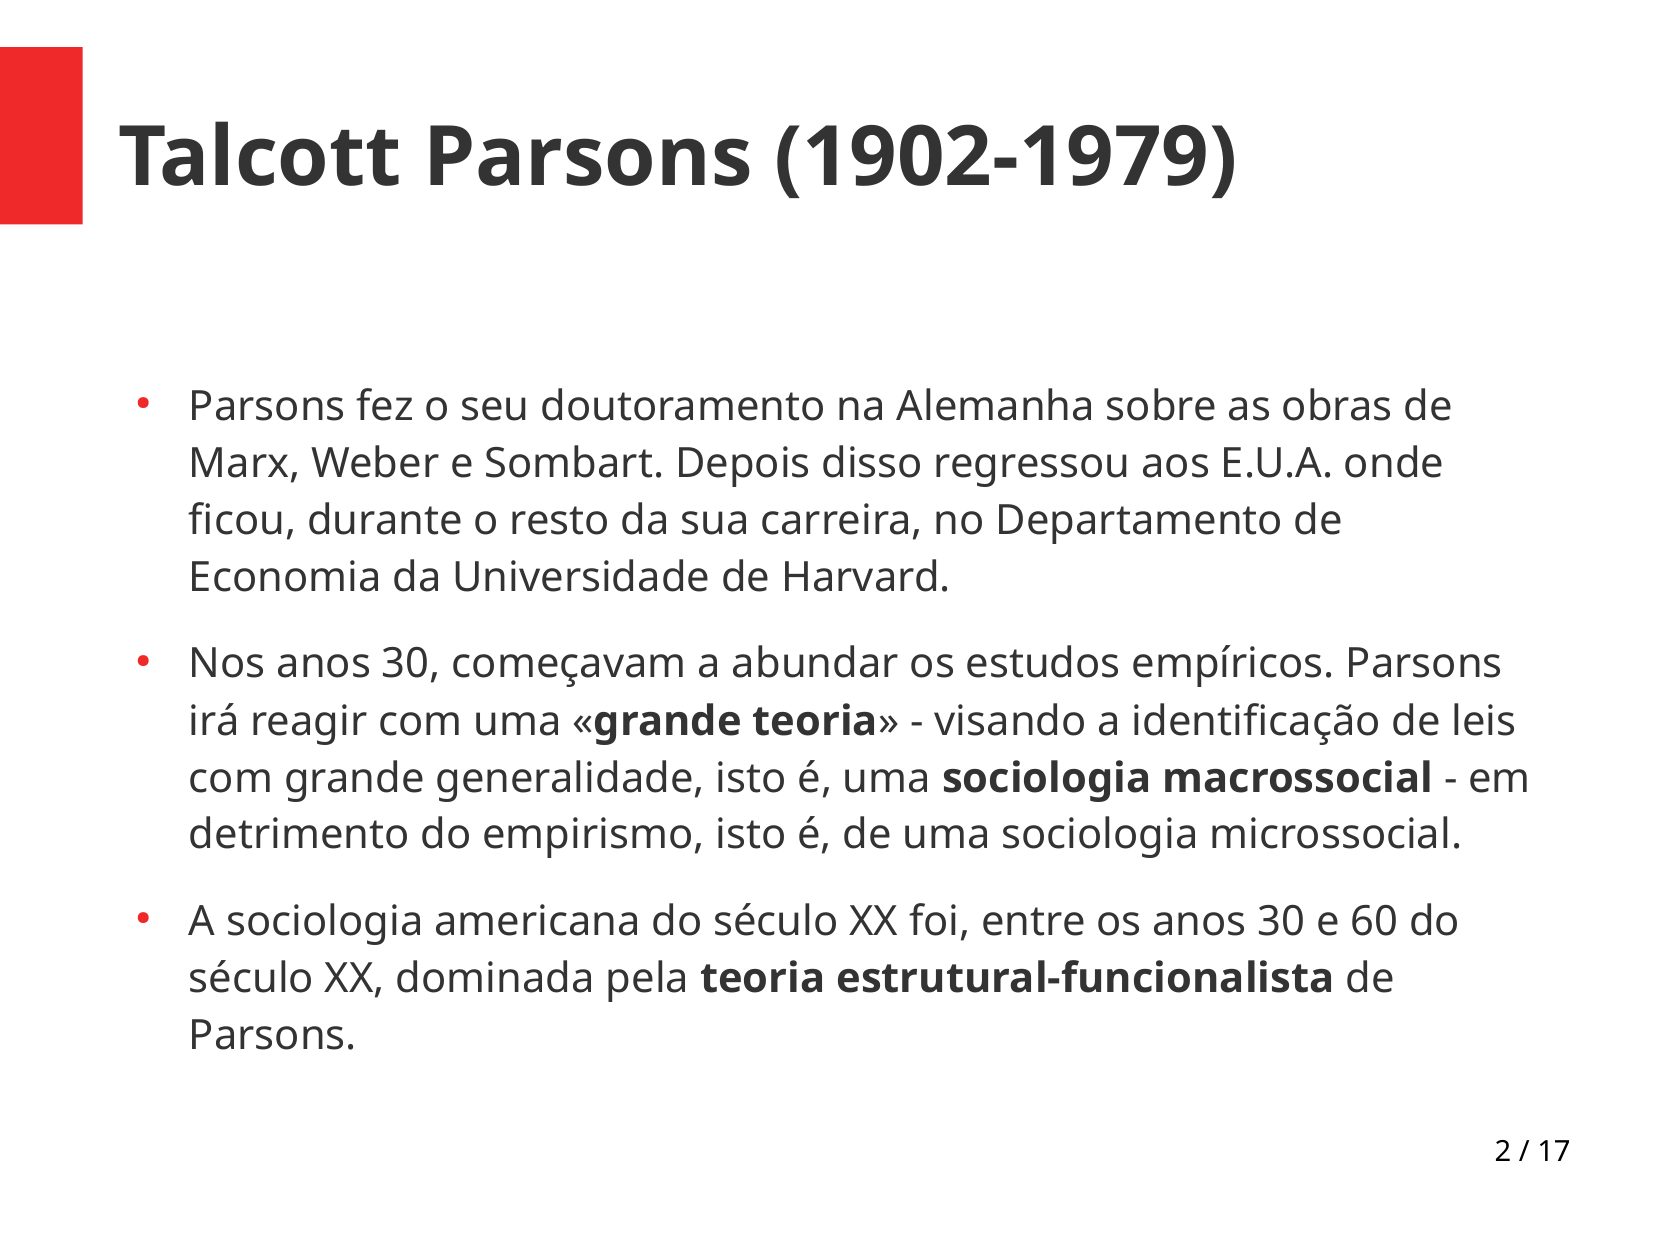

# Talcott Parsons (1902-1979)
Parsons fez o seu doutoramento na Alemanha sobre as obras de Marx, Weber e Sombart. Depois disso regressou aos E.U.A. onde ficou, durante o resto da sua carreira, no Departamento de Economia da Universidade de Harvard.
Nos anos 30, começavam a abundar os estudos empíricos. Parsons irá reagir com uma «grande teoria» - visando a identificação de leis com grande generalidade, isto é, uma sociologia macrossocial - em detrimento do empirismo, isto é, de uma sociologia microssocial.
A sociologia americana do século XX foi, entre os anos 30 e 60 do século XX, dominada pela teoria estrutural-funcionalista de Parsons.
2